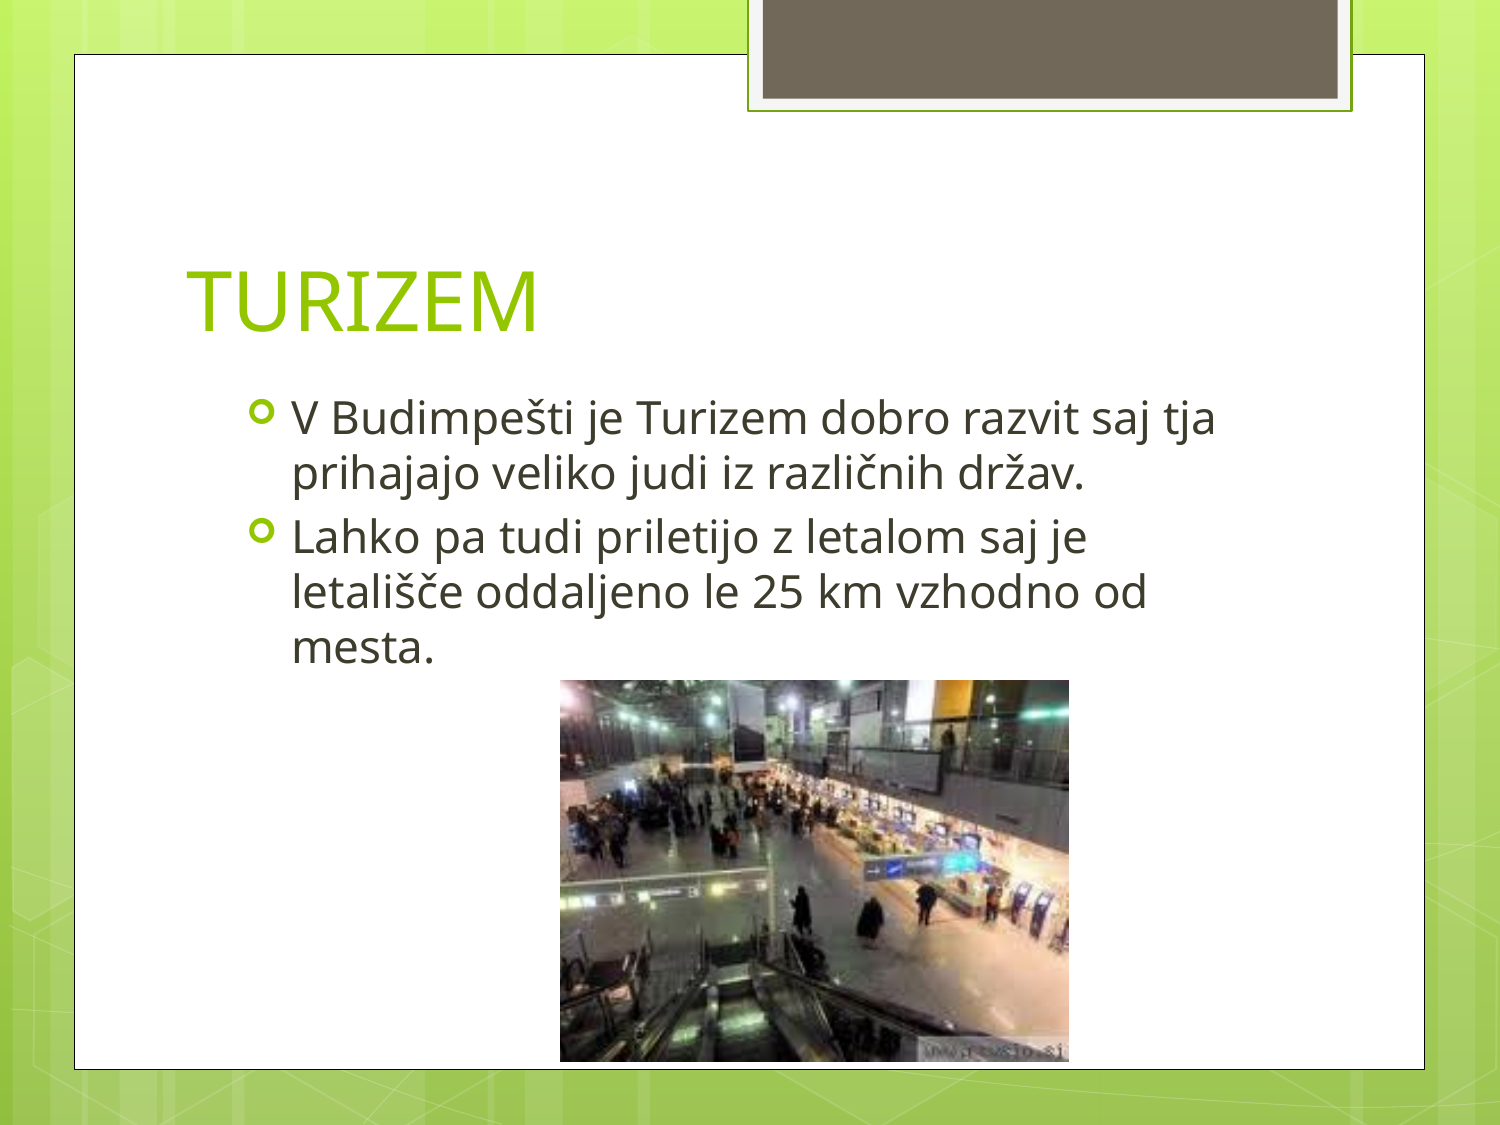

# TURIZEM
V Budimpešti je Turizem dobro razvit saj tja prihajajo veliko judi iz različnih držav.
Lahko pa tudi priletijo z letalom saj je letališče oddaljeno le 25 km vzhodno od mesta.